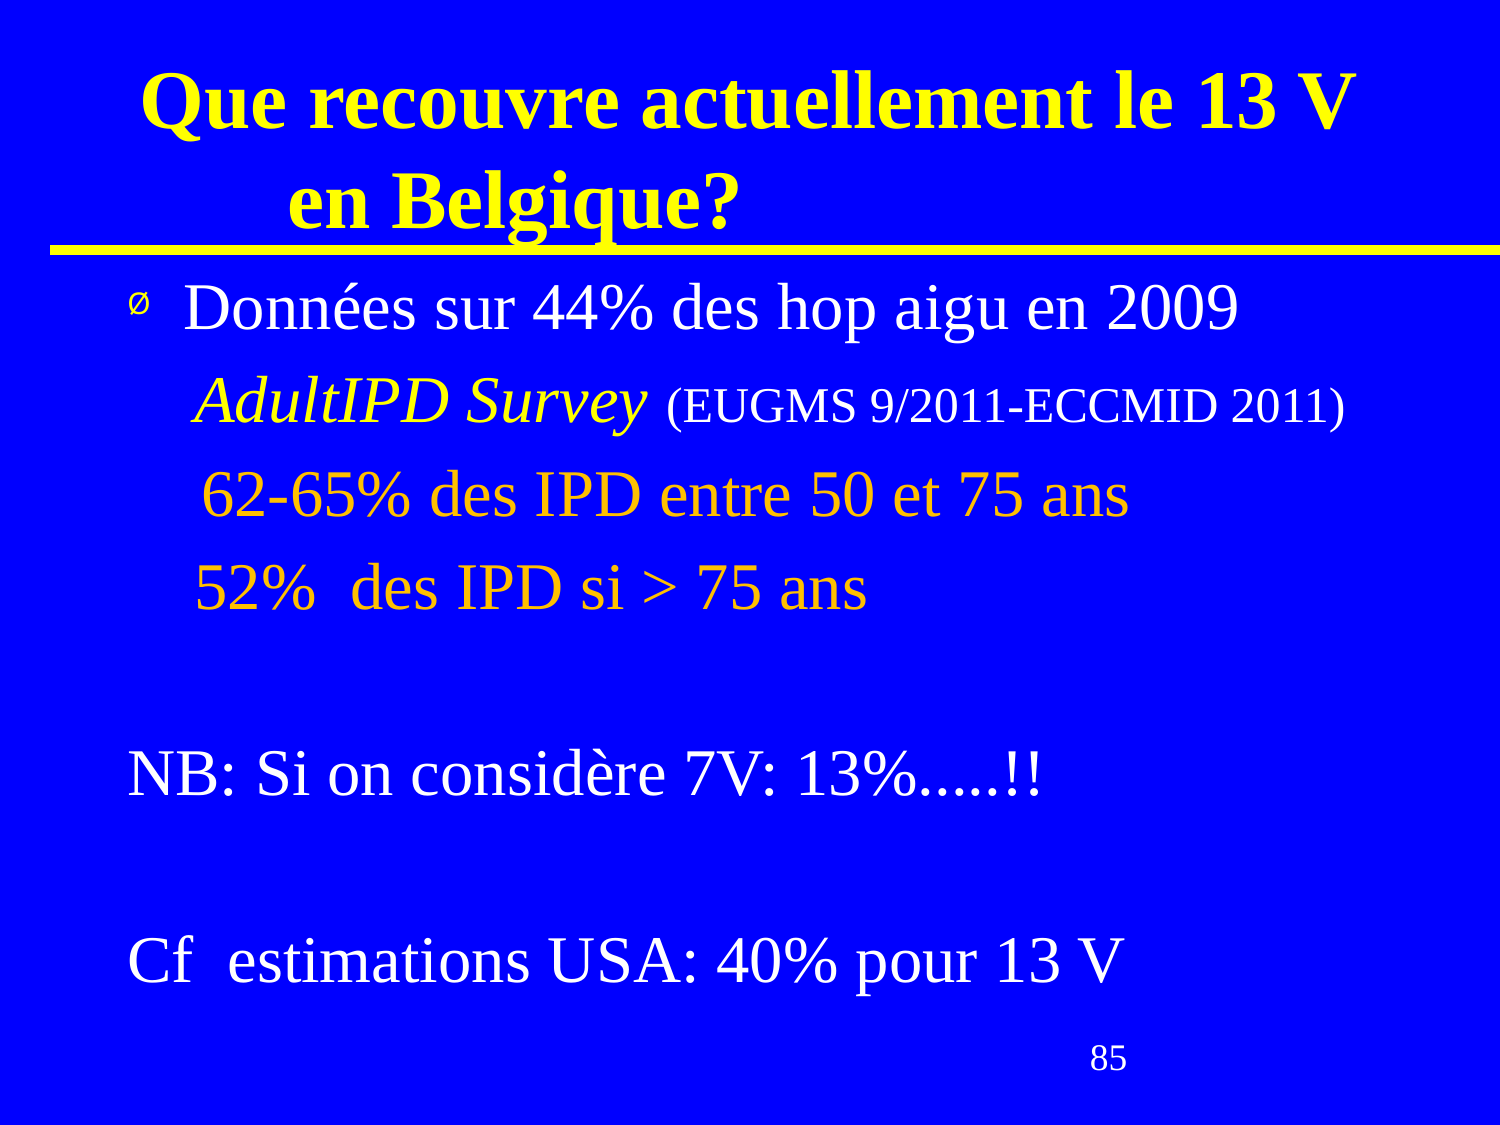

# Que recouvre actuellement le 13 V 		en Belgique?
Données sur 44% des hop aigu en 2009
 AdultIPD Survey (EUGMS 9/2011-ECCMID 2011)
 	62-65% des IPD entre 50 et 75 ans
 52% des IPD si > 75 ans
NB: Si on considère 7V: 13%.....!!
Cf estimations USA: 40% pour 13 V